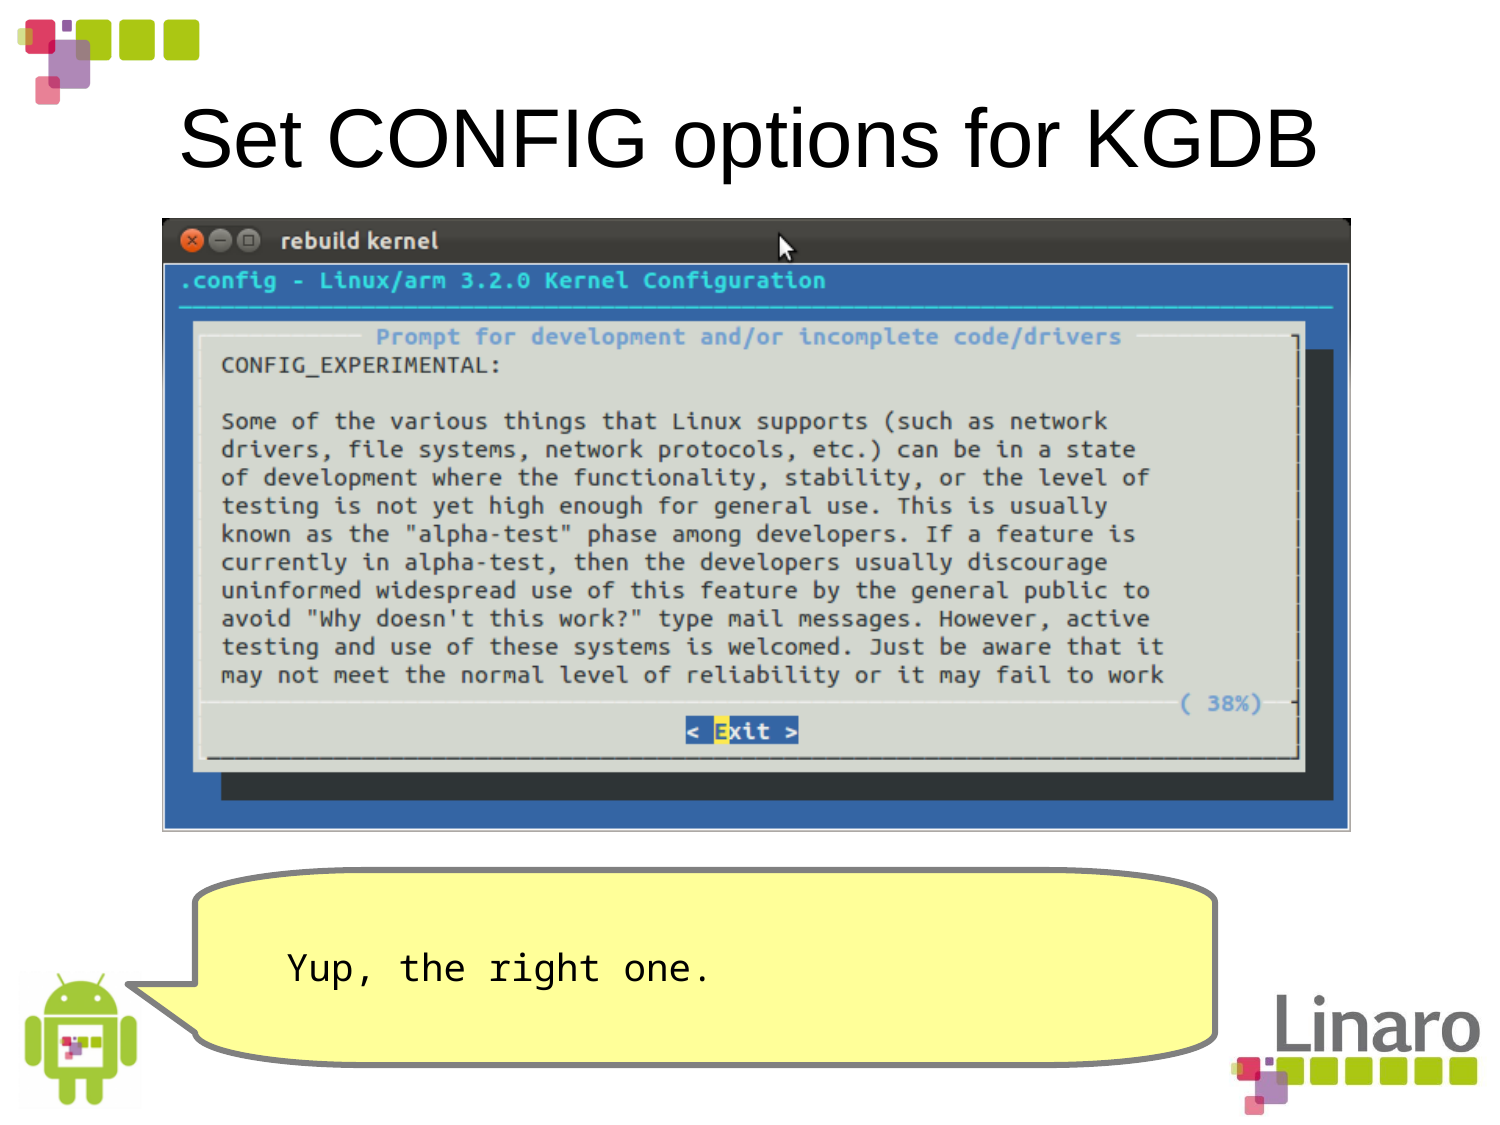

# Set CONFIG options for KGDB
Yup, the right one.